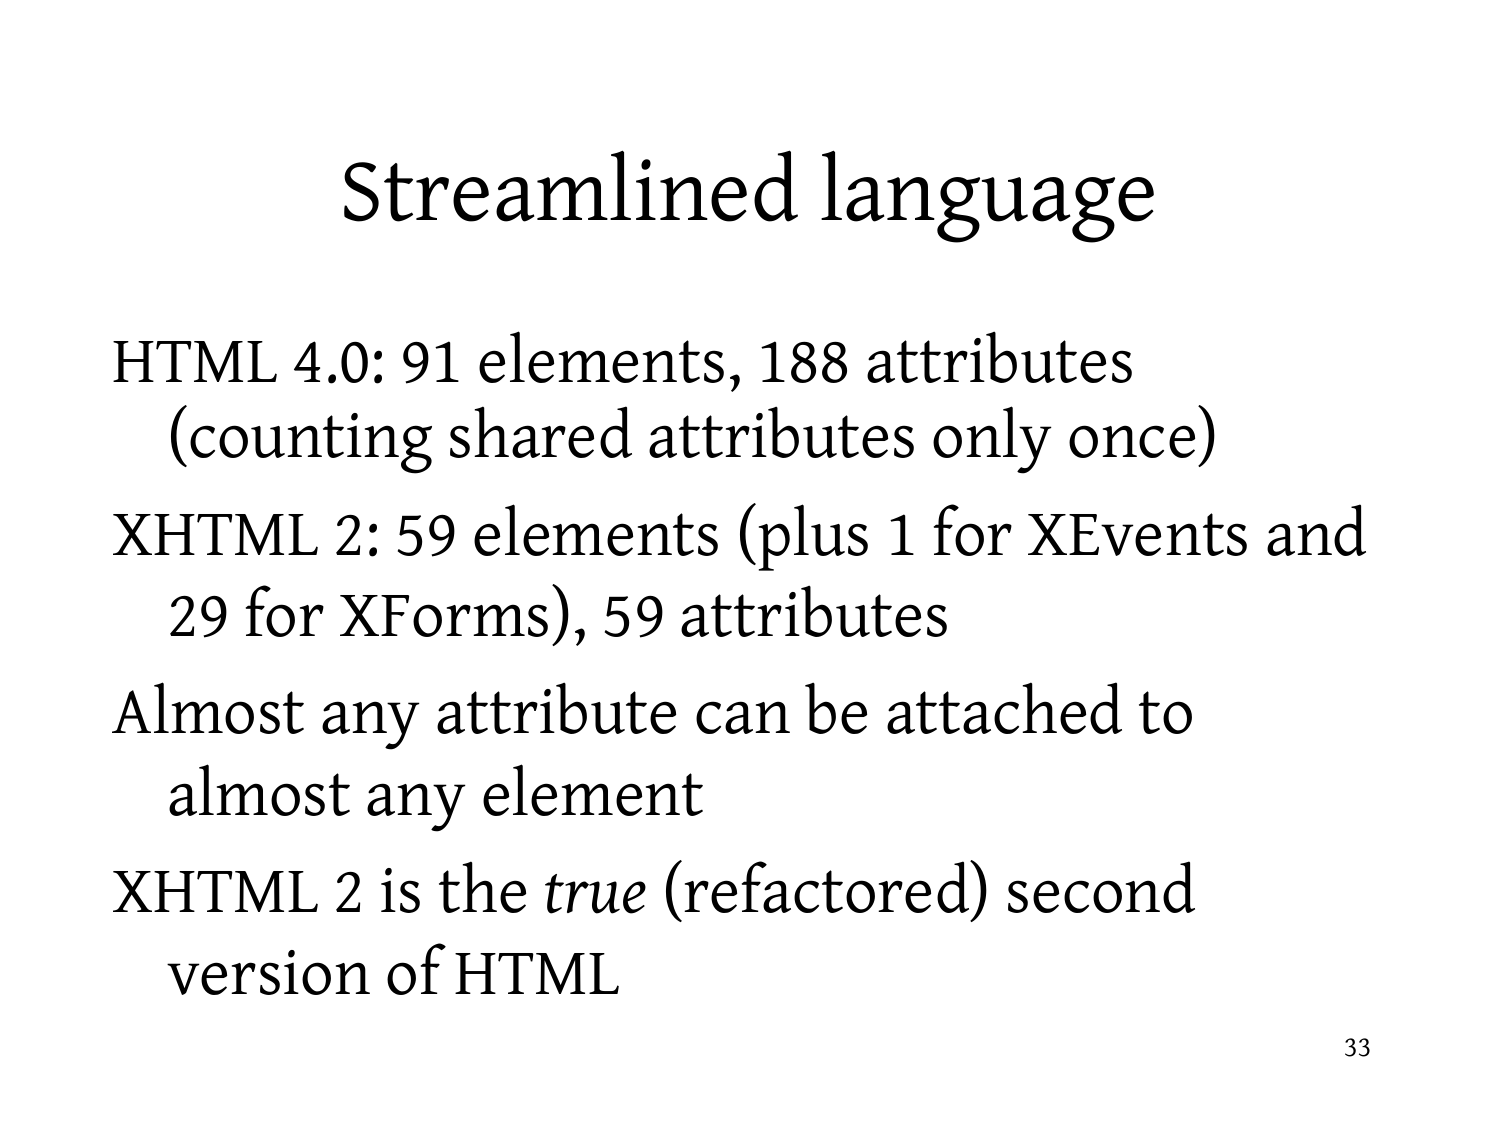

# Streamlined language
HTML 4.0: 91 elements, 188 attributes (counting shared attributes only once)
XHTML 2: 59 elements (plus 1 for XEvents and 29 for XForms), 59 attributes
Almost any attribute can be attached to almost any element
XHTML 2 is the true (refactored) second version of HTML